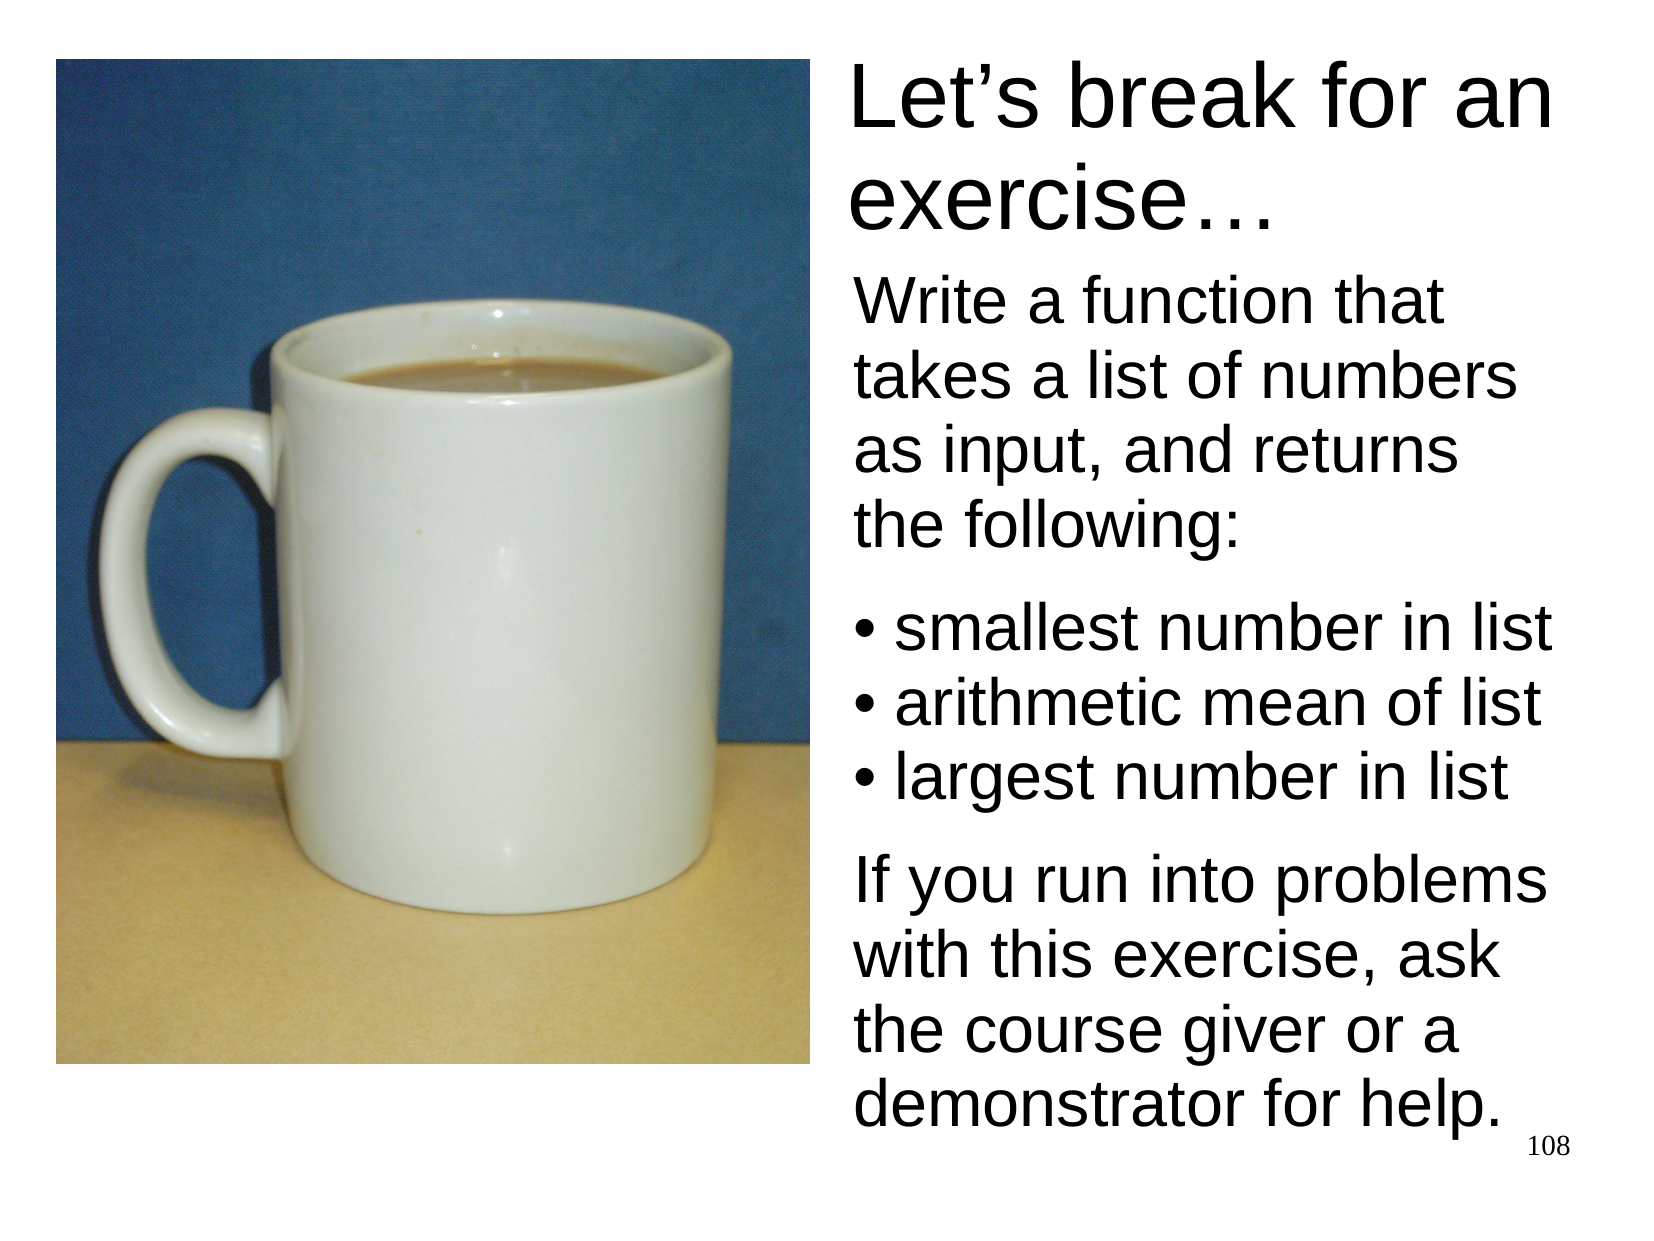

Let’s break for an
exercise…
Write a function that
takes a list of numbers
as input, and returns
the following:
• smallest number in list
• arithmetic mean of list
• largest number in list
If you run into problems
with this exercise, ask
the course giver or a
demonstrator for help.
108